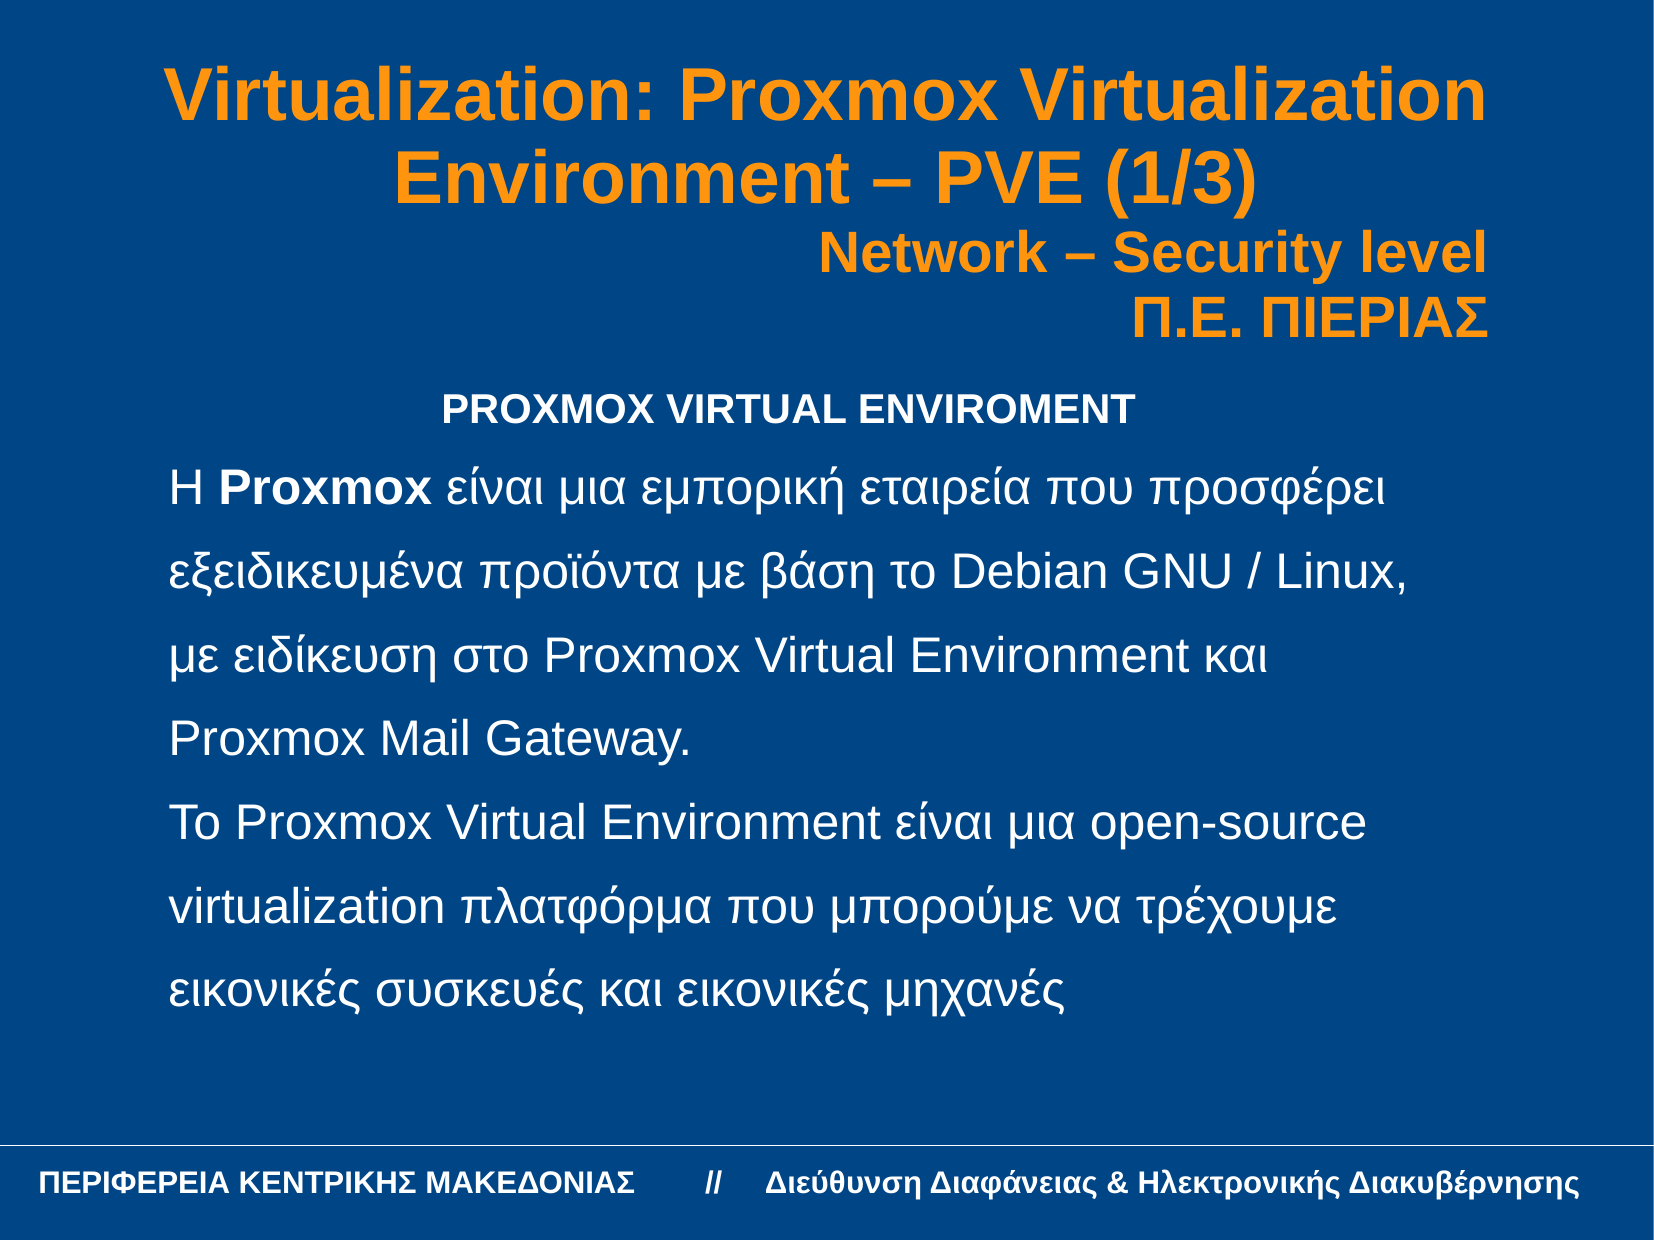

Virtualization: Proxmox Virtualization Environment – PVE (1/3)
Network – Security level
Π.Ε. ΠΙΕΡΙΑΣ
PROXMOX VIRTUAL ENVIROMENT
Η Proxmox είναι μια εμπορική εταιρεία που προσφέρει εξειδικευμένα προϊόντα με βάση το Debian GNU / Linux, με ειδίκευση στο Proxmox Virtual Environment και Proxmox Mail Gateway.
Το Proxmox Virtual Environment είναι μια open-source virtualization πλατφόρμα που μπορούμε να τρέχουμε εικονικές συσκευές και εικονικές μηχανές
ΠΕΡΙΦΕΡΕΙΑ ΚΕΝΤΡΙΚΗΣ ΜΑΚΕΔΟΝΙΑΣ // Διεύθυνση Διαφάνειας & Ηλεκτρονικής Διακυβέρνησης